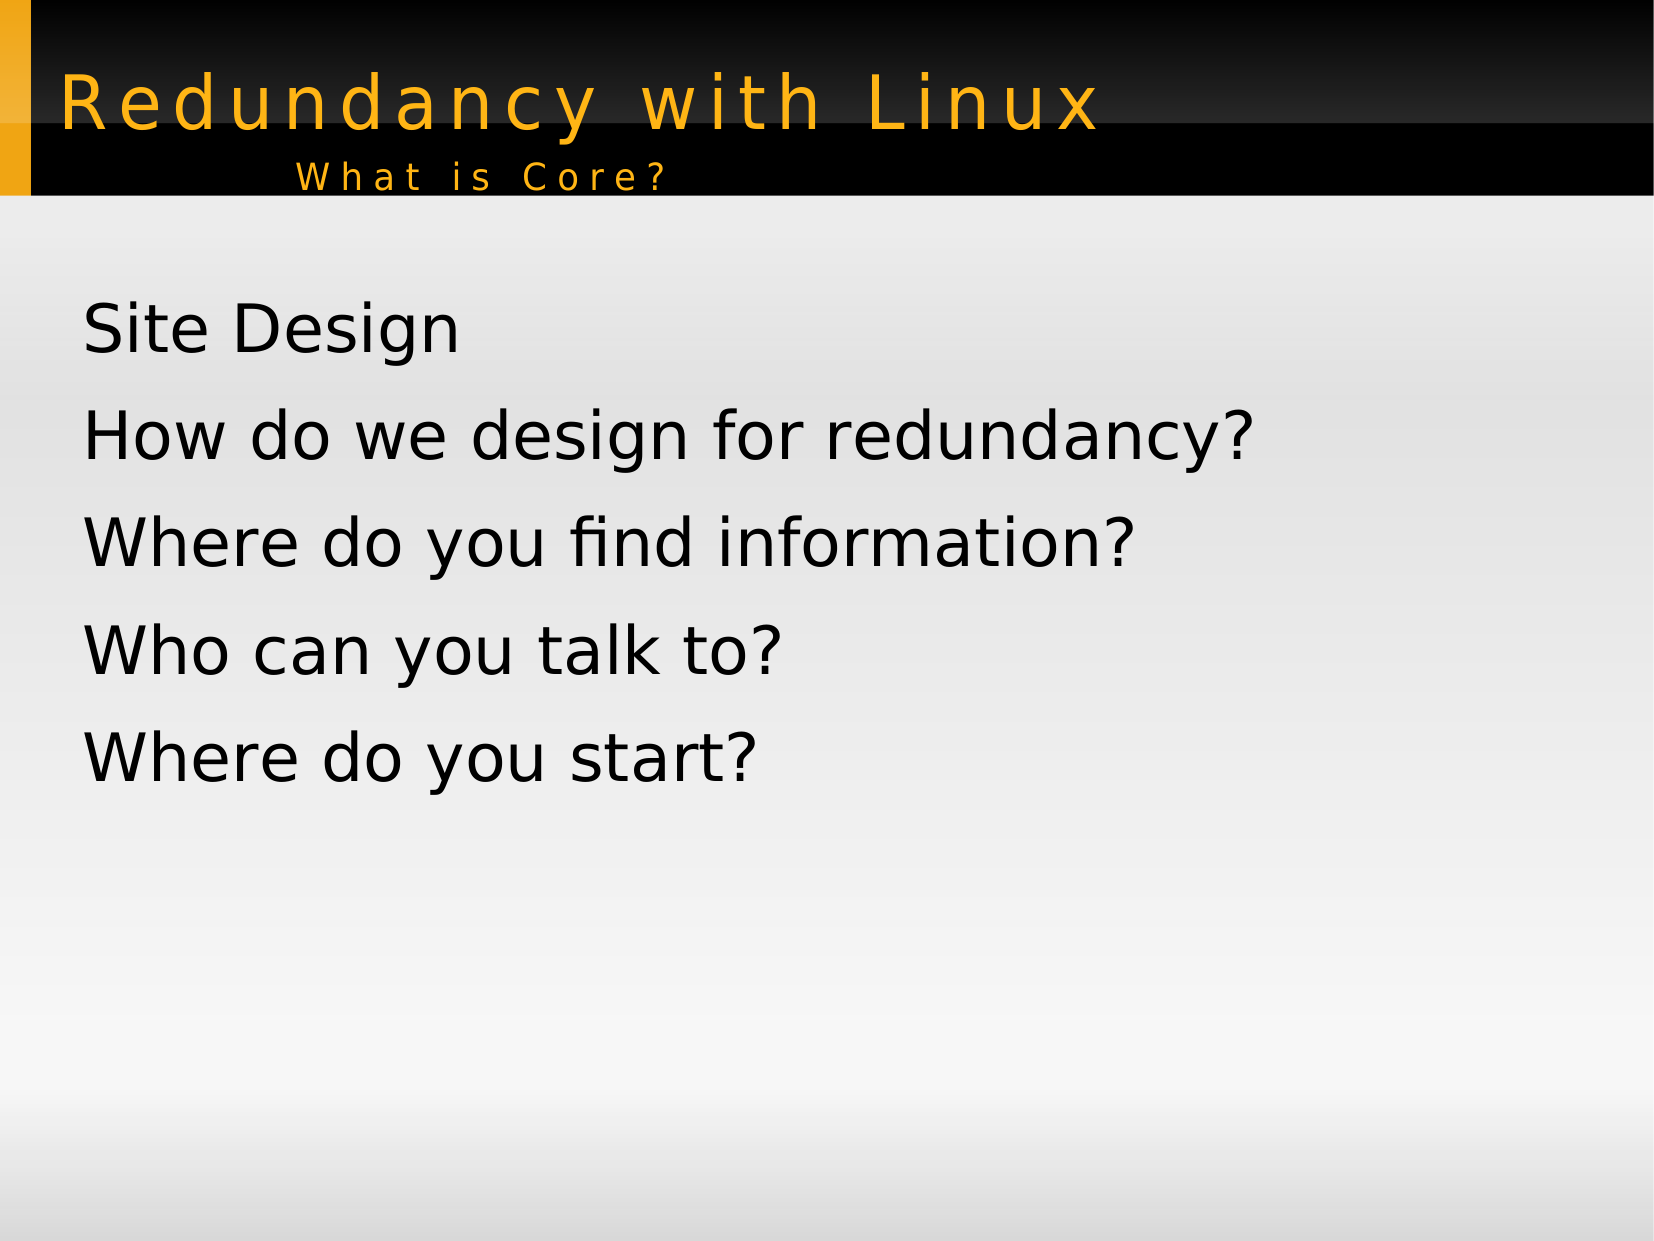

# Redundancy with Linux
What is Core?
Site Design
How do we design for redundancy?
Where do you find information?
Who can you talk to?
Where do you start?